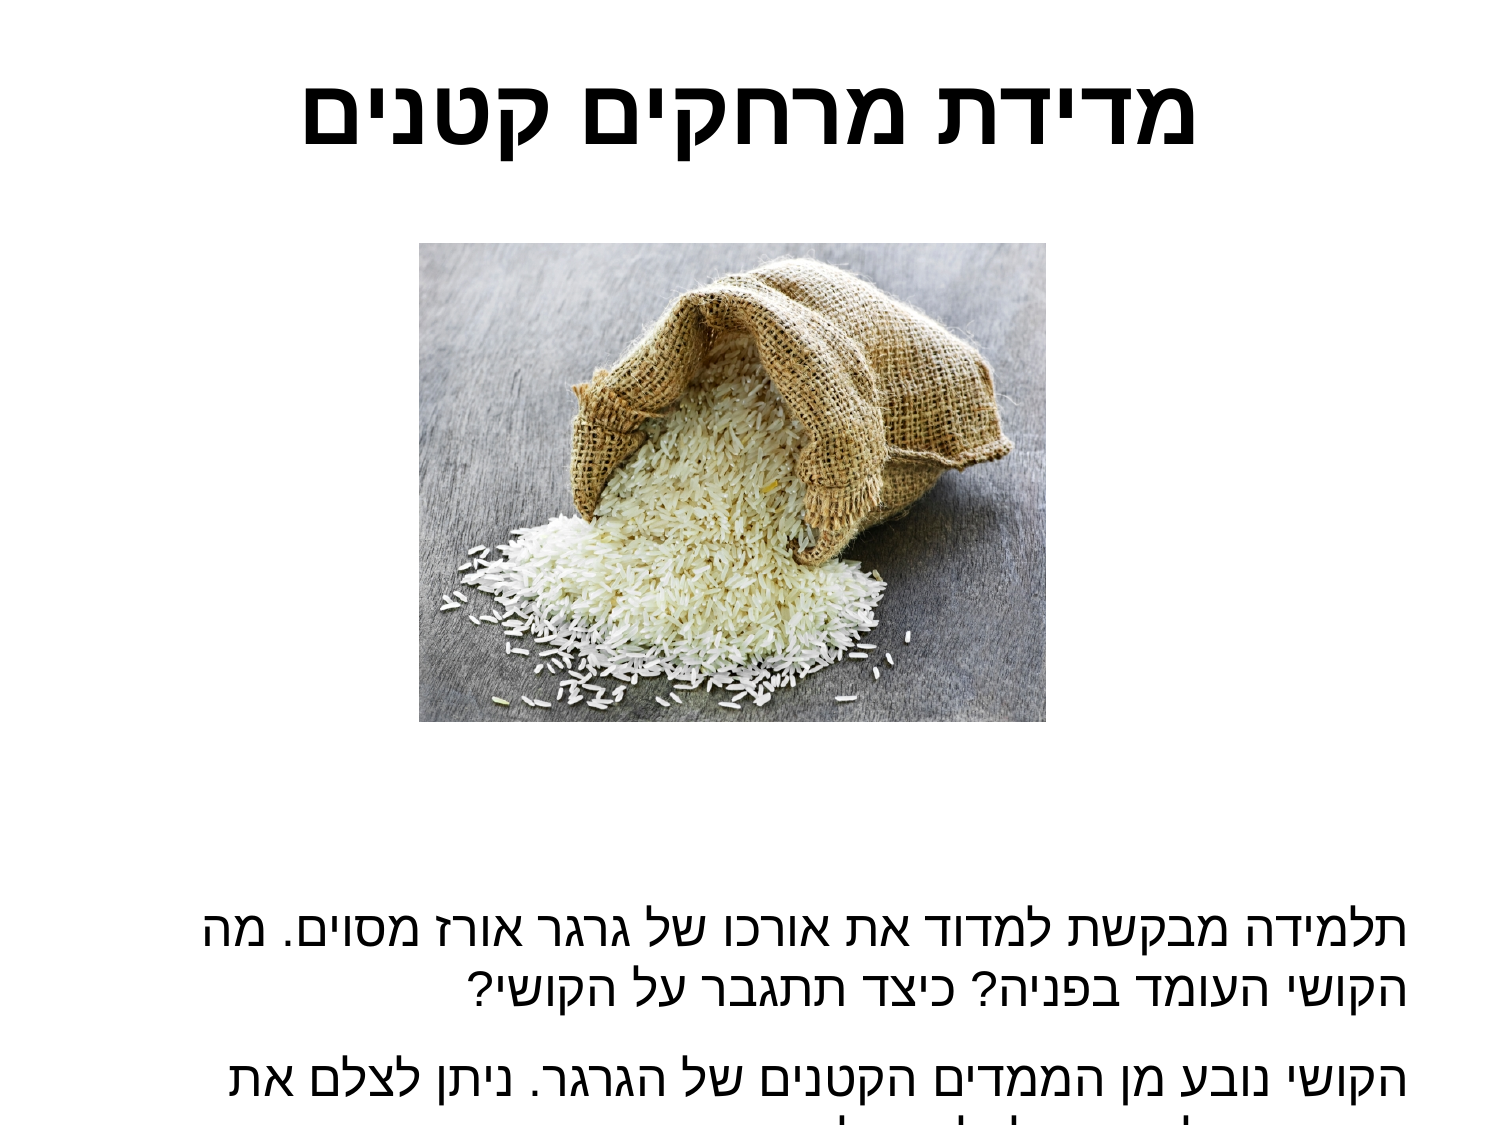

מדידת מרחקים קטנים
# תלמידה מבקשת למדוד את אורכו של גרגר אורז מסוים. מה הקושי העומד בפניה? כיצד תתגבר על הקושי?
הקושי נובע מן הממדים הקטנים של הגרגר. ניתן לצלם את הגרגר כשלידו סרגל ולהגדיל את התמונה.